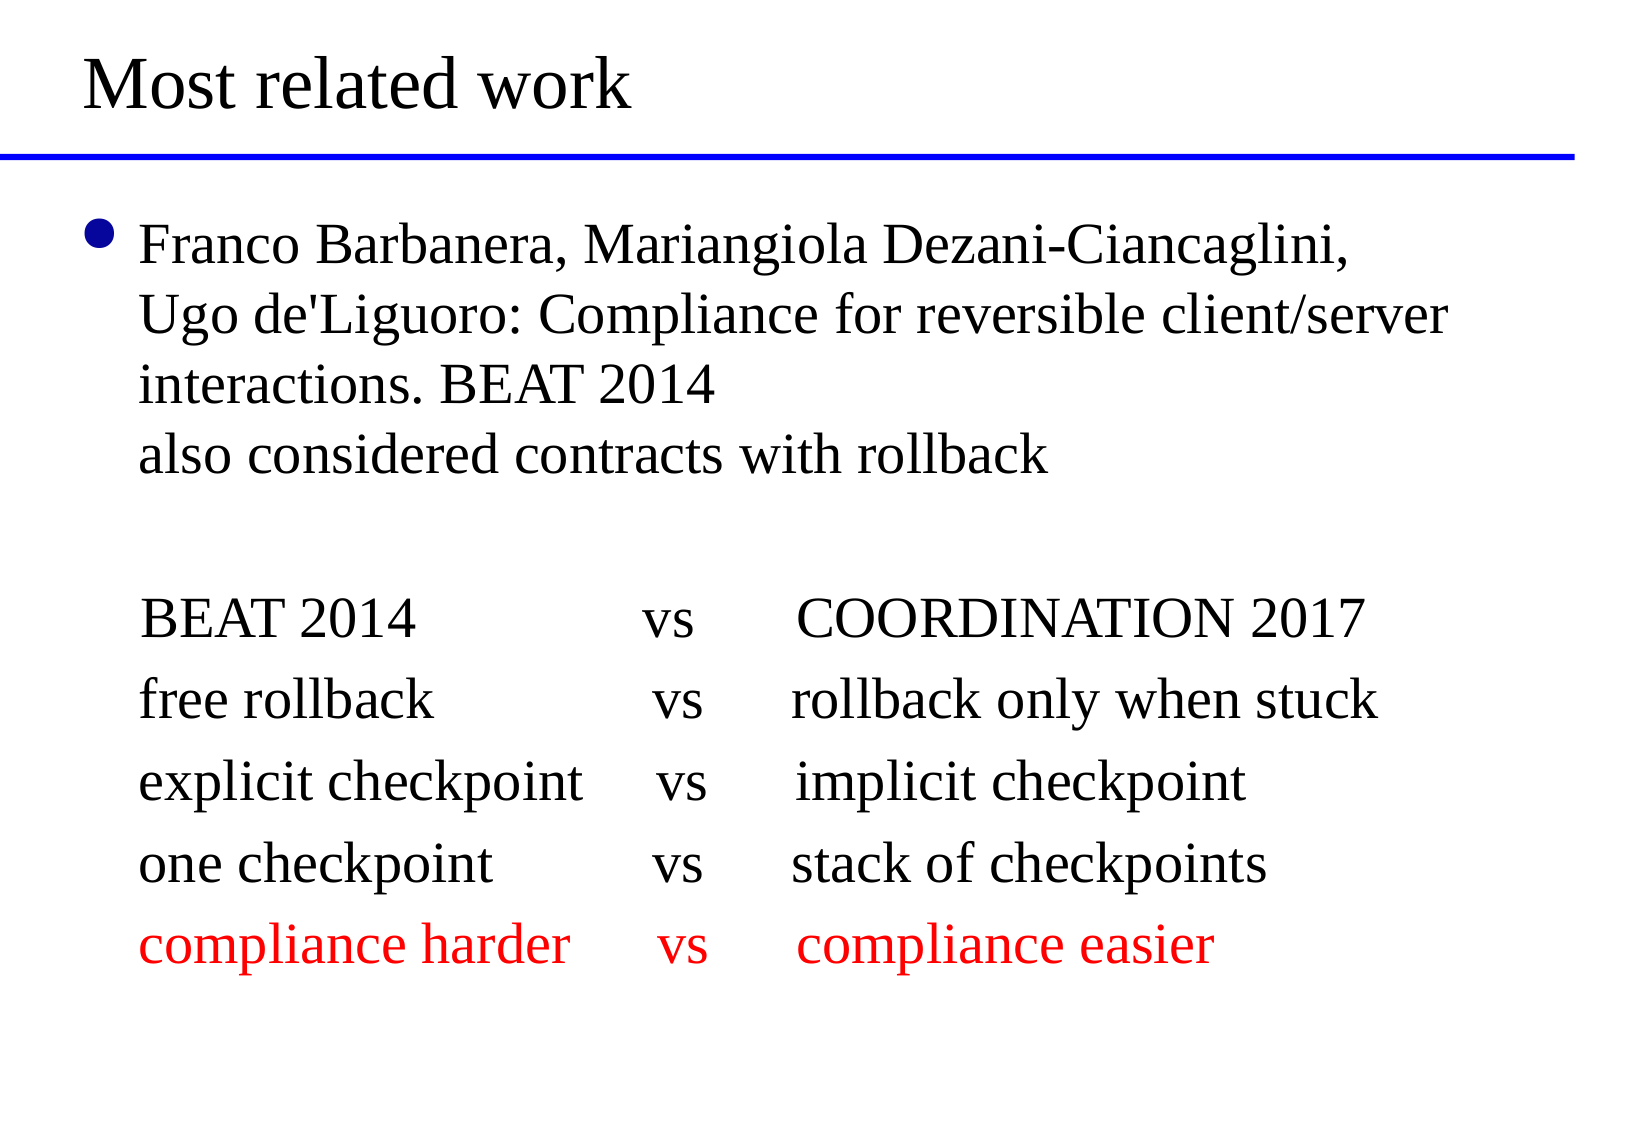

# Most related work
Franco Barbanera, Mariangiola Dezani-Ciancaglini, Ugo de'Liguoro: Compliance for reversible client/server interactions. BEAT 2014
also considered contracts with rollback
 BEAT 2014			 vs COORDINATION 2017
free rollback vs rollback only when stuck
explicit checkpoint vs implicit checkpoint
one checkpoint vs stack of checkpoints
compliance harder vs compliance easier